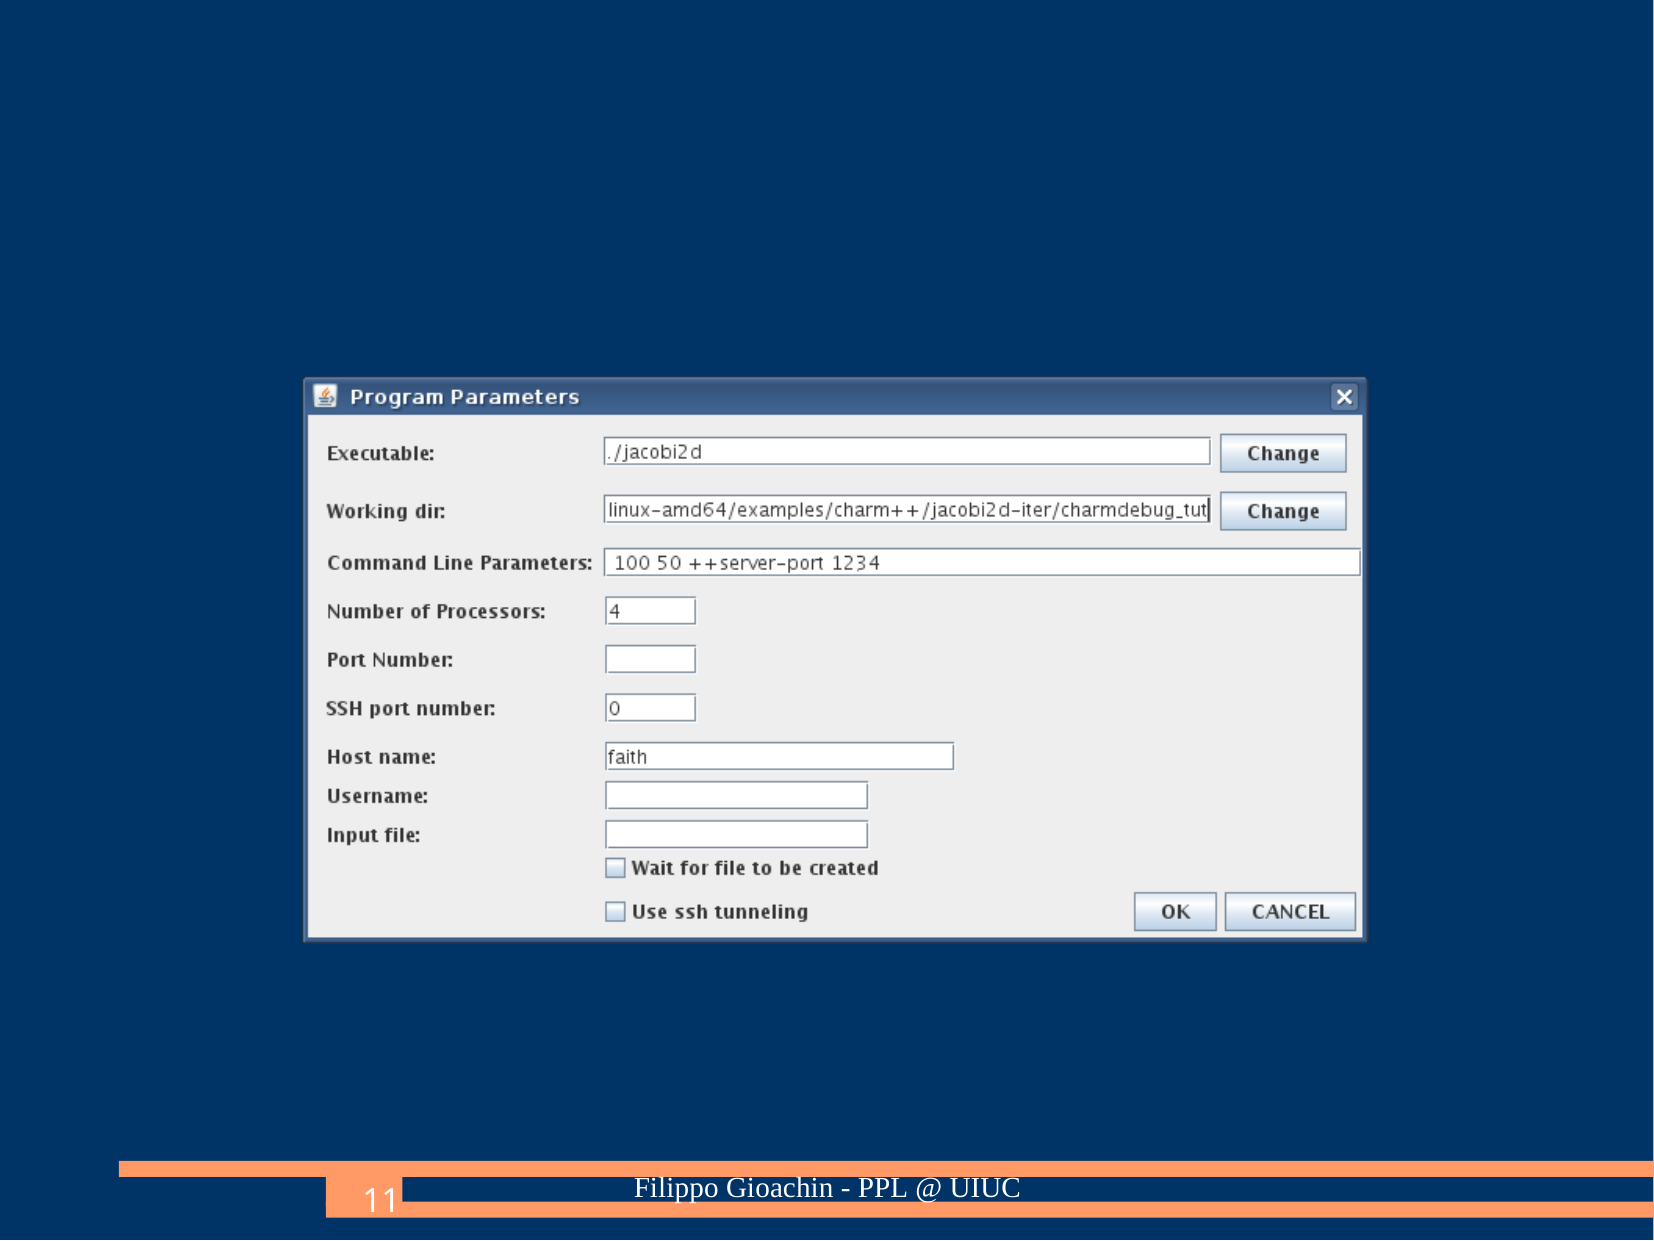

#
Filippo Gioachin - PPL @ UIUC
11